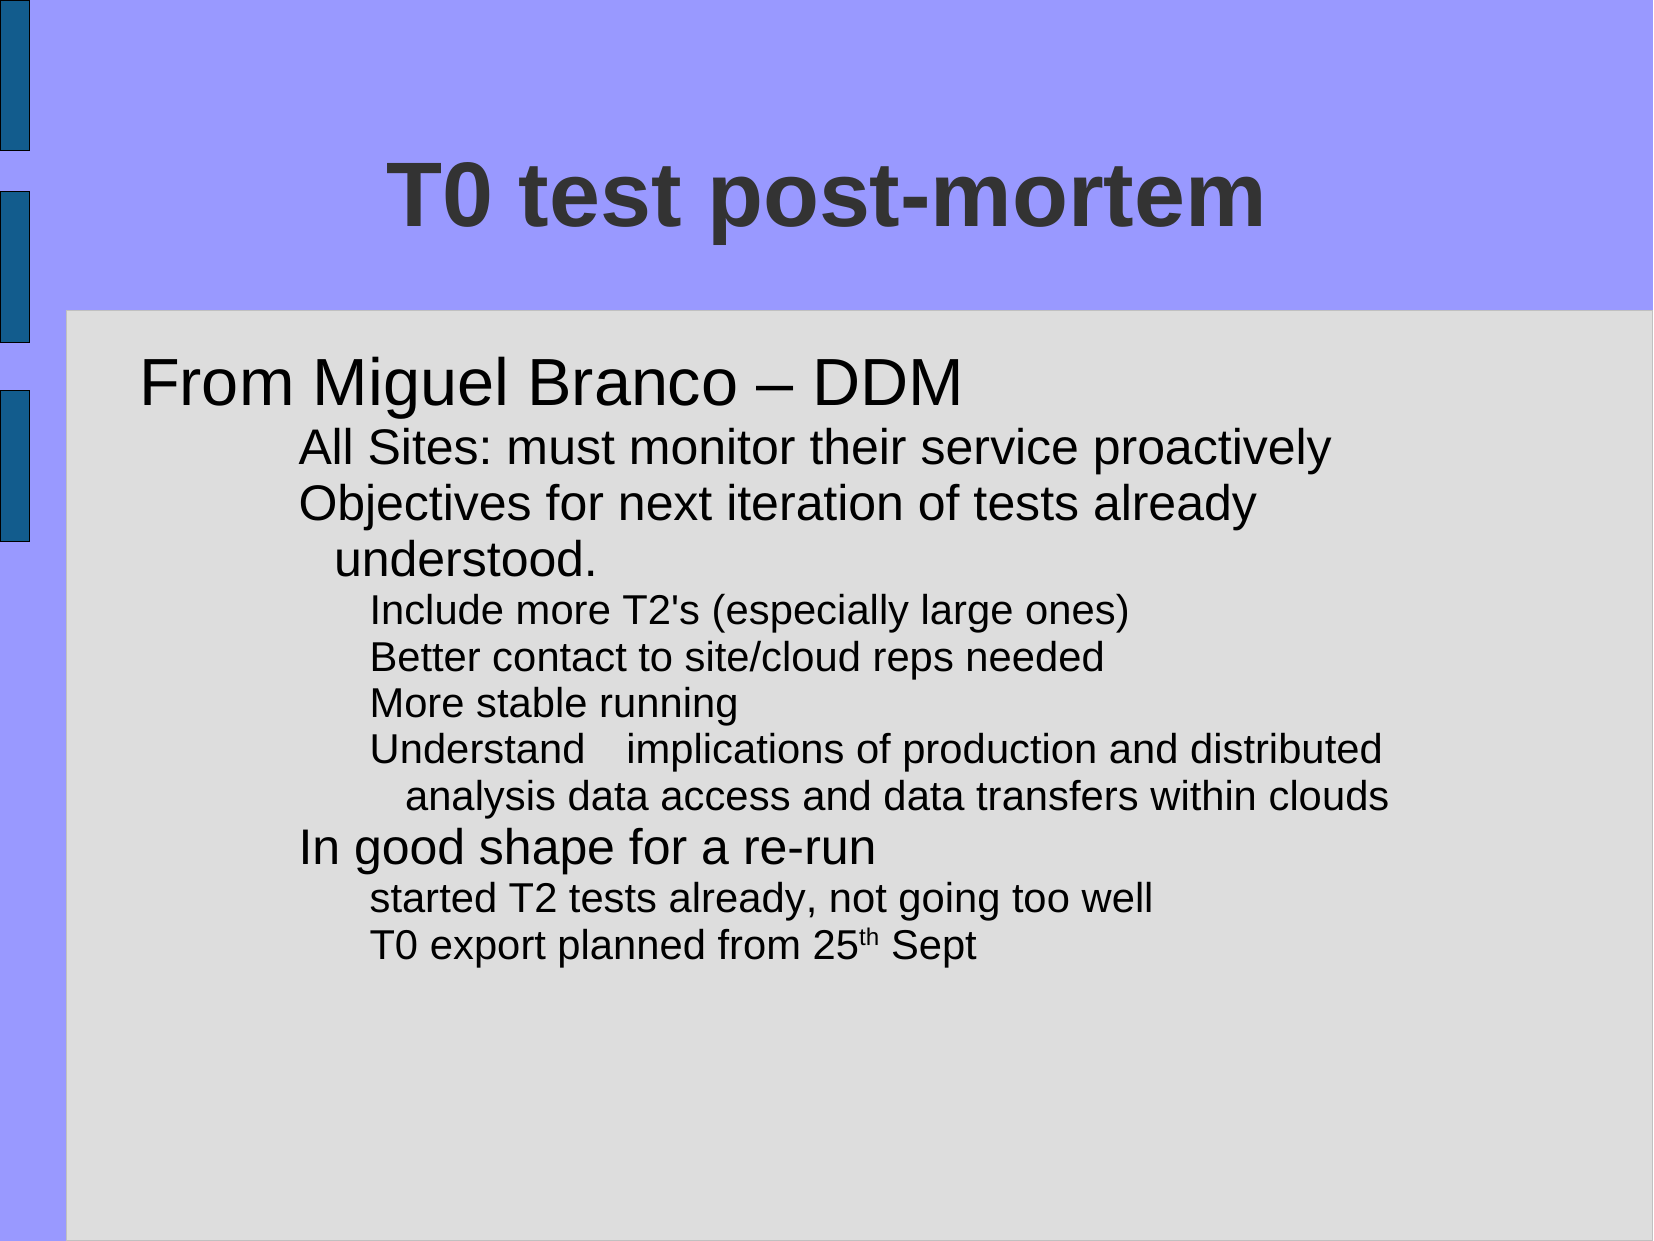

# T0 test post-mortem
From Miguel Branco – DDM
All Sites: must monitor their service proactively
Objectives for next iteration of tests already understood.
Include more T2's (especially large ones)
Better contact to site/cloud reps needed
More stable running
Understand	implications of production and distributed analysis data access and data transfers within clouds
In good shape for a re-run
started T2 tests already, not going too well
T0 export planned from 25th Sept